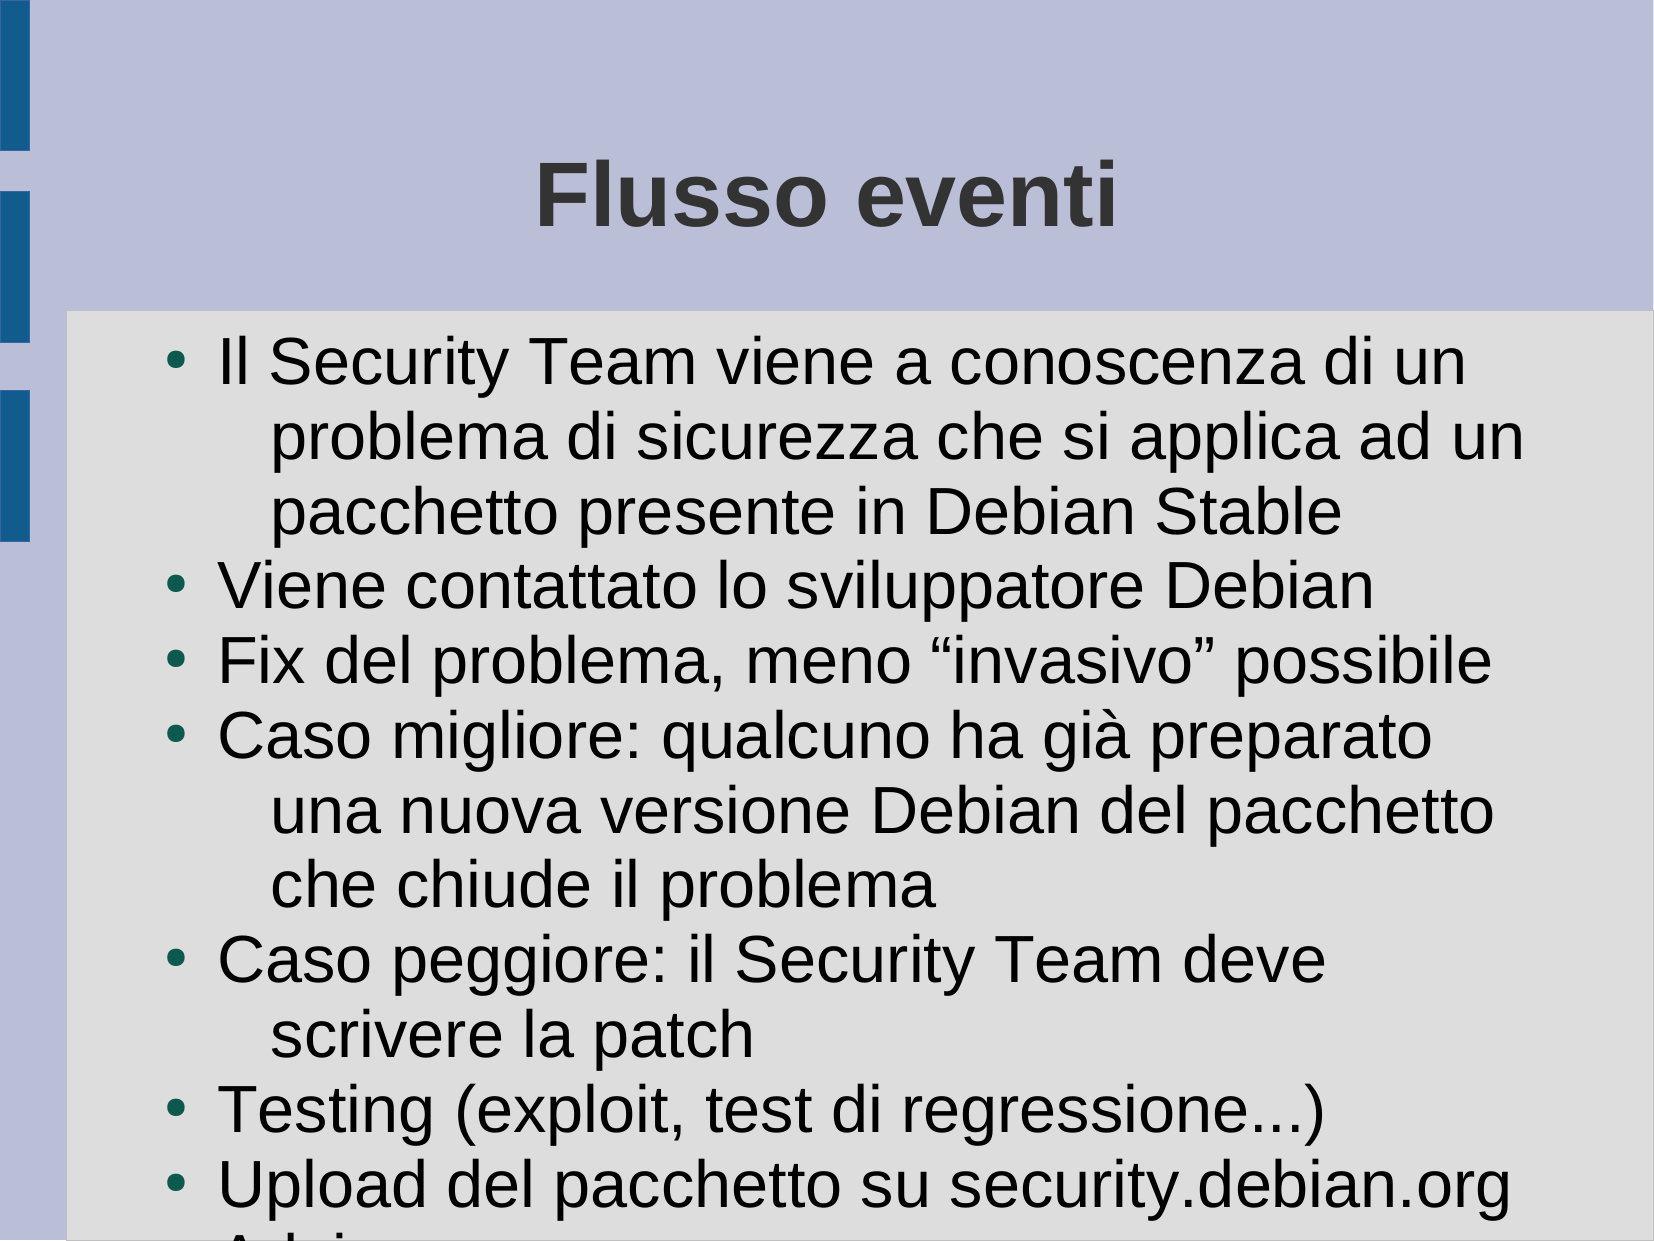

# Flusso eventi
Il Security Team viene a conoscenza di un problema di sicurezza che si applica ad un pacchetto presente in Debian Stable
Viene contattato lo sviluppatore Debian
Fix del problema, meno “invasivo” possibile
Caso migliore: qualcuno ha già preparato una nuova versione Debian del pacchetto che chiude il problema
Caso peggiore: il Security Team deve scrivere la patch
Testing (exploit, test di regressione...)
Upload del pacchetto su security.debian.org
Advisory